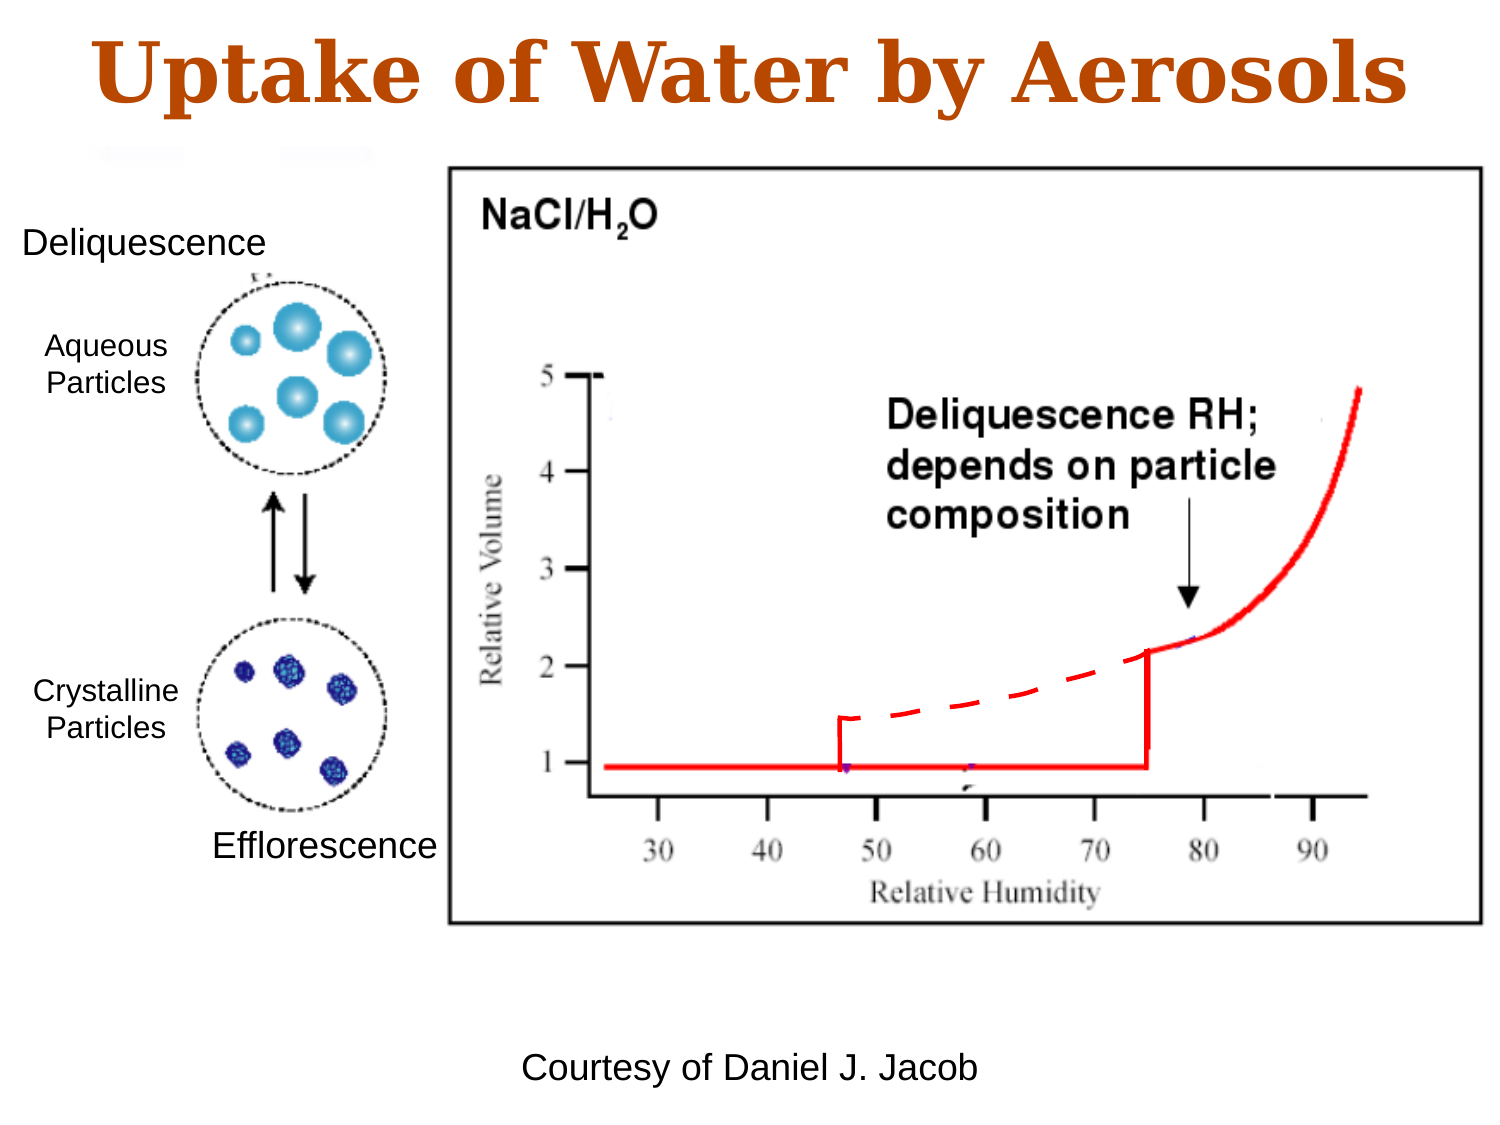

Uptake of Water by Aerosols
Deliquescence
Aqueous
Particles
Crystalline
Particles
Efflorescence
Courtesy of Daniel J. Jacob